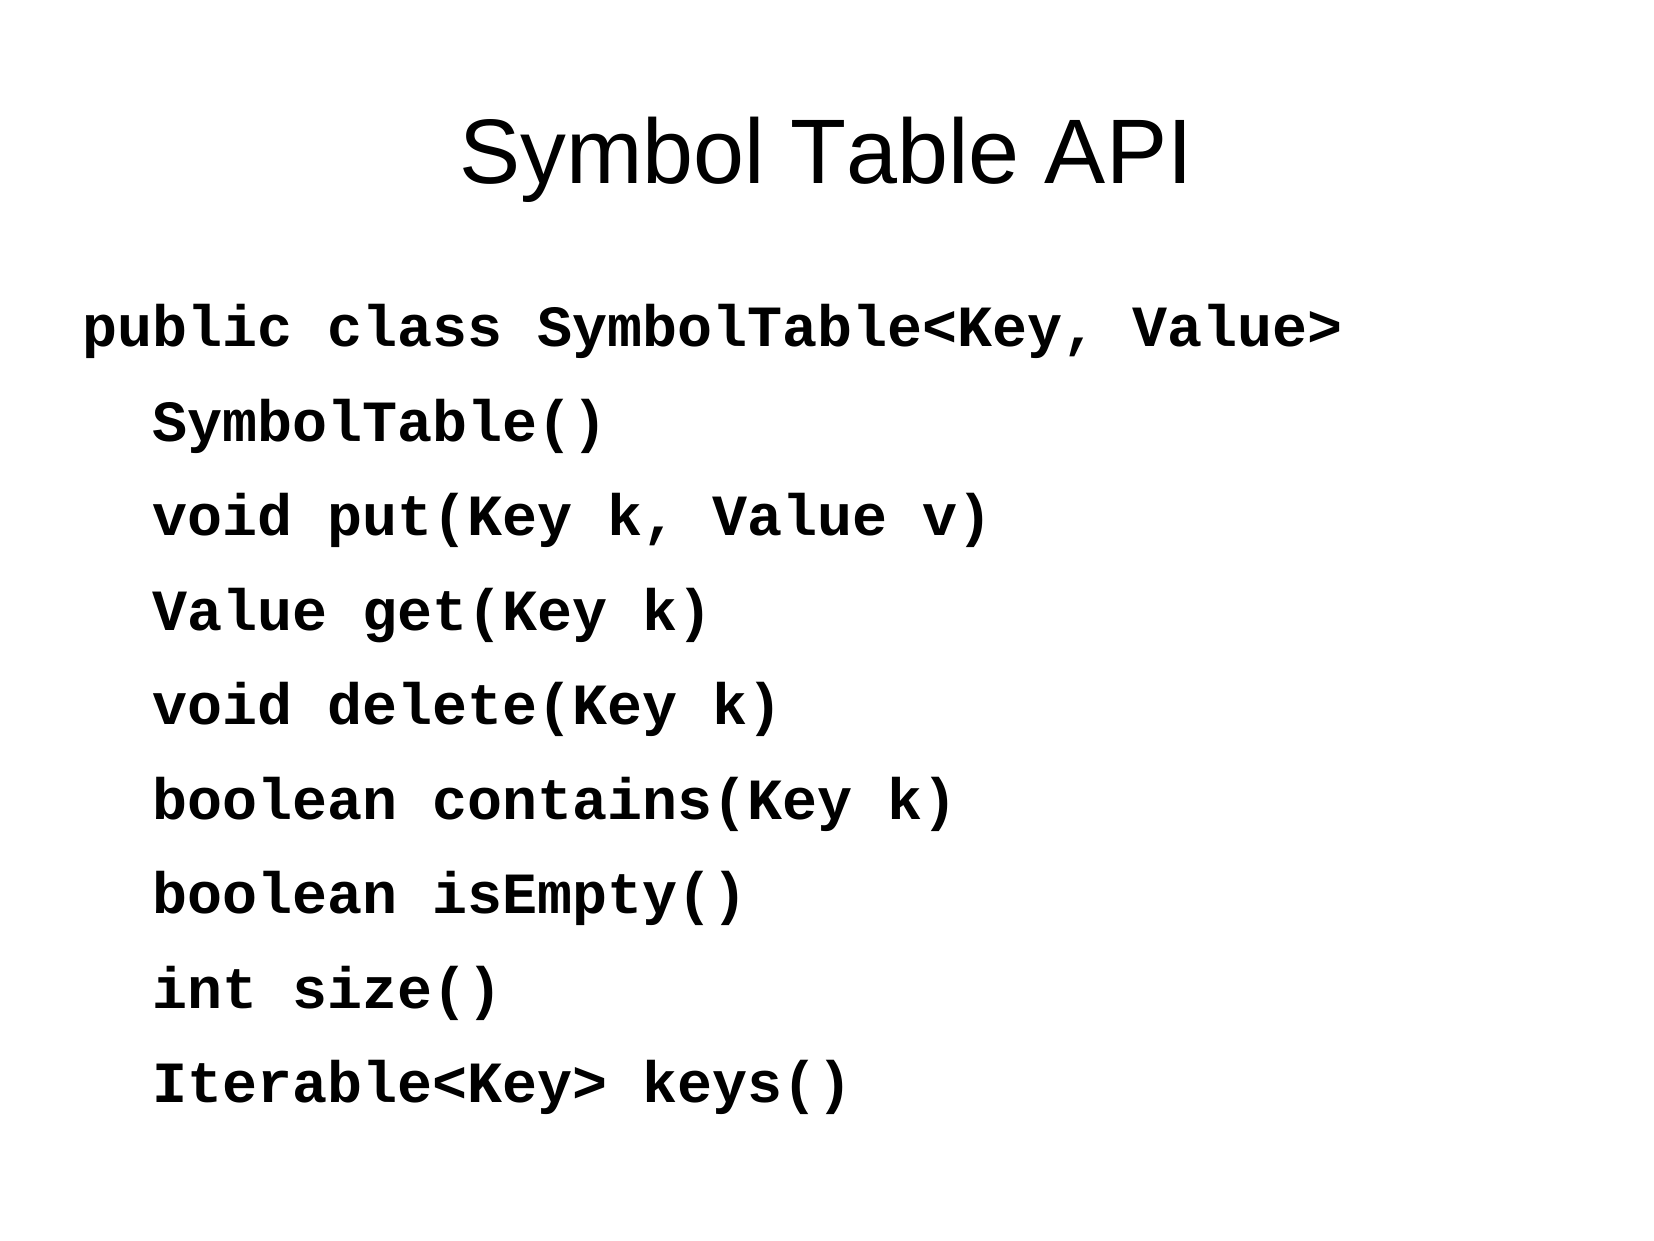

# Symbol Table API
public class SymbolTable<Key, Value>
 SymbolTable()
 void put(Key k, Value v)
 Value get(Key k)
 void delete(Key k)
 boolean contains(Key k)
 boolean isEmpty()
 int size()
 Iterable<Key> keys()